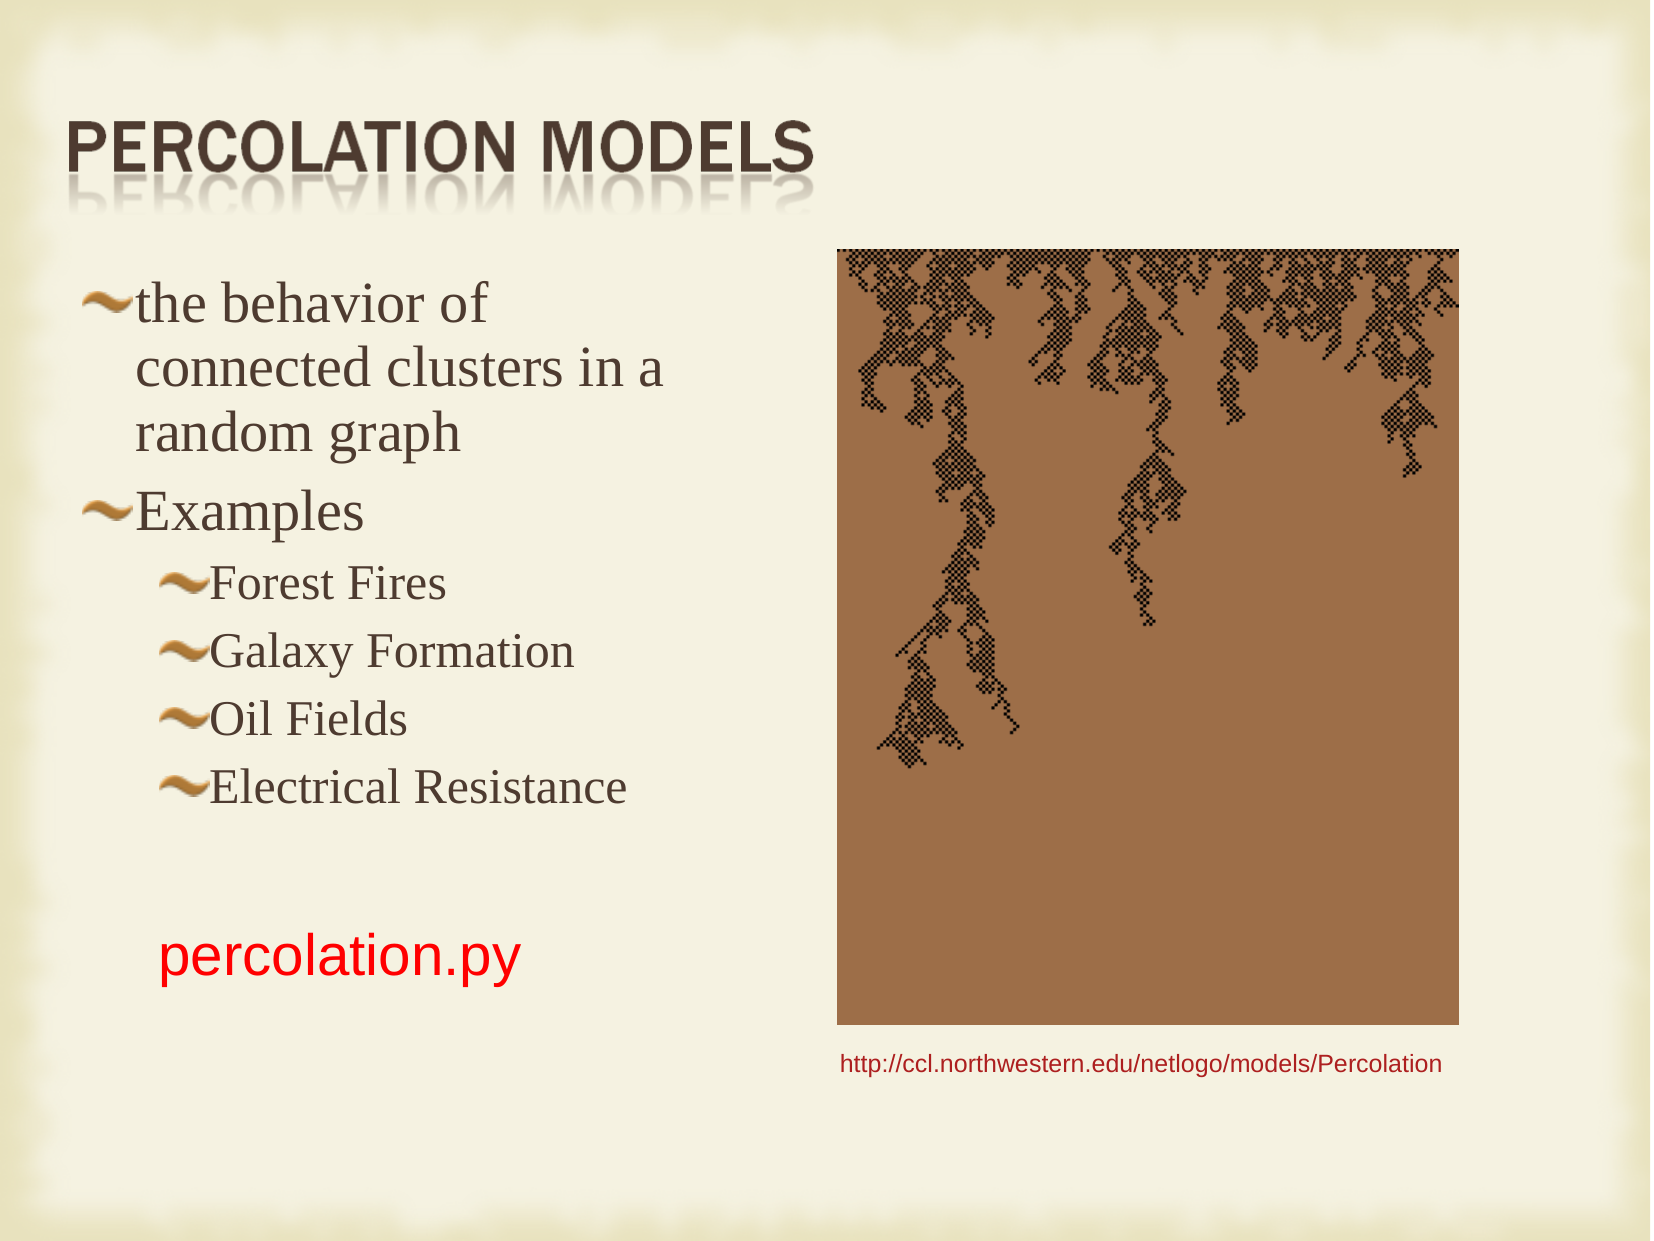

# the behavior of connected clusters in a random graph
Examples
Forest Fires
Galaxy Formation
Oil Fields
Electrical Resistance
percolation.py
http://ccl.northwestern.edu/netlogo/models/Percolation